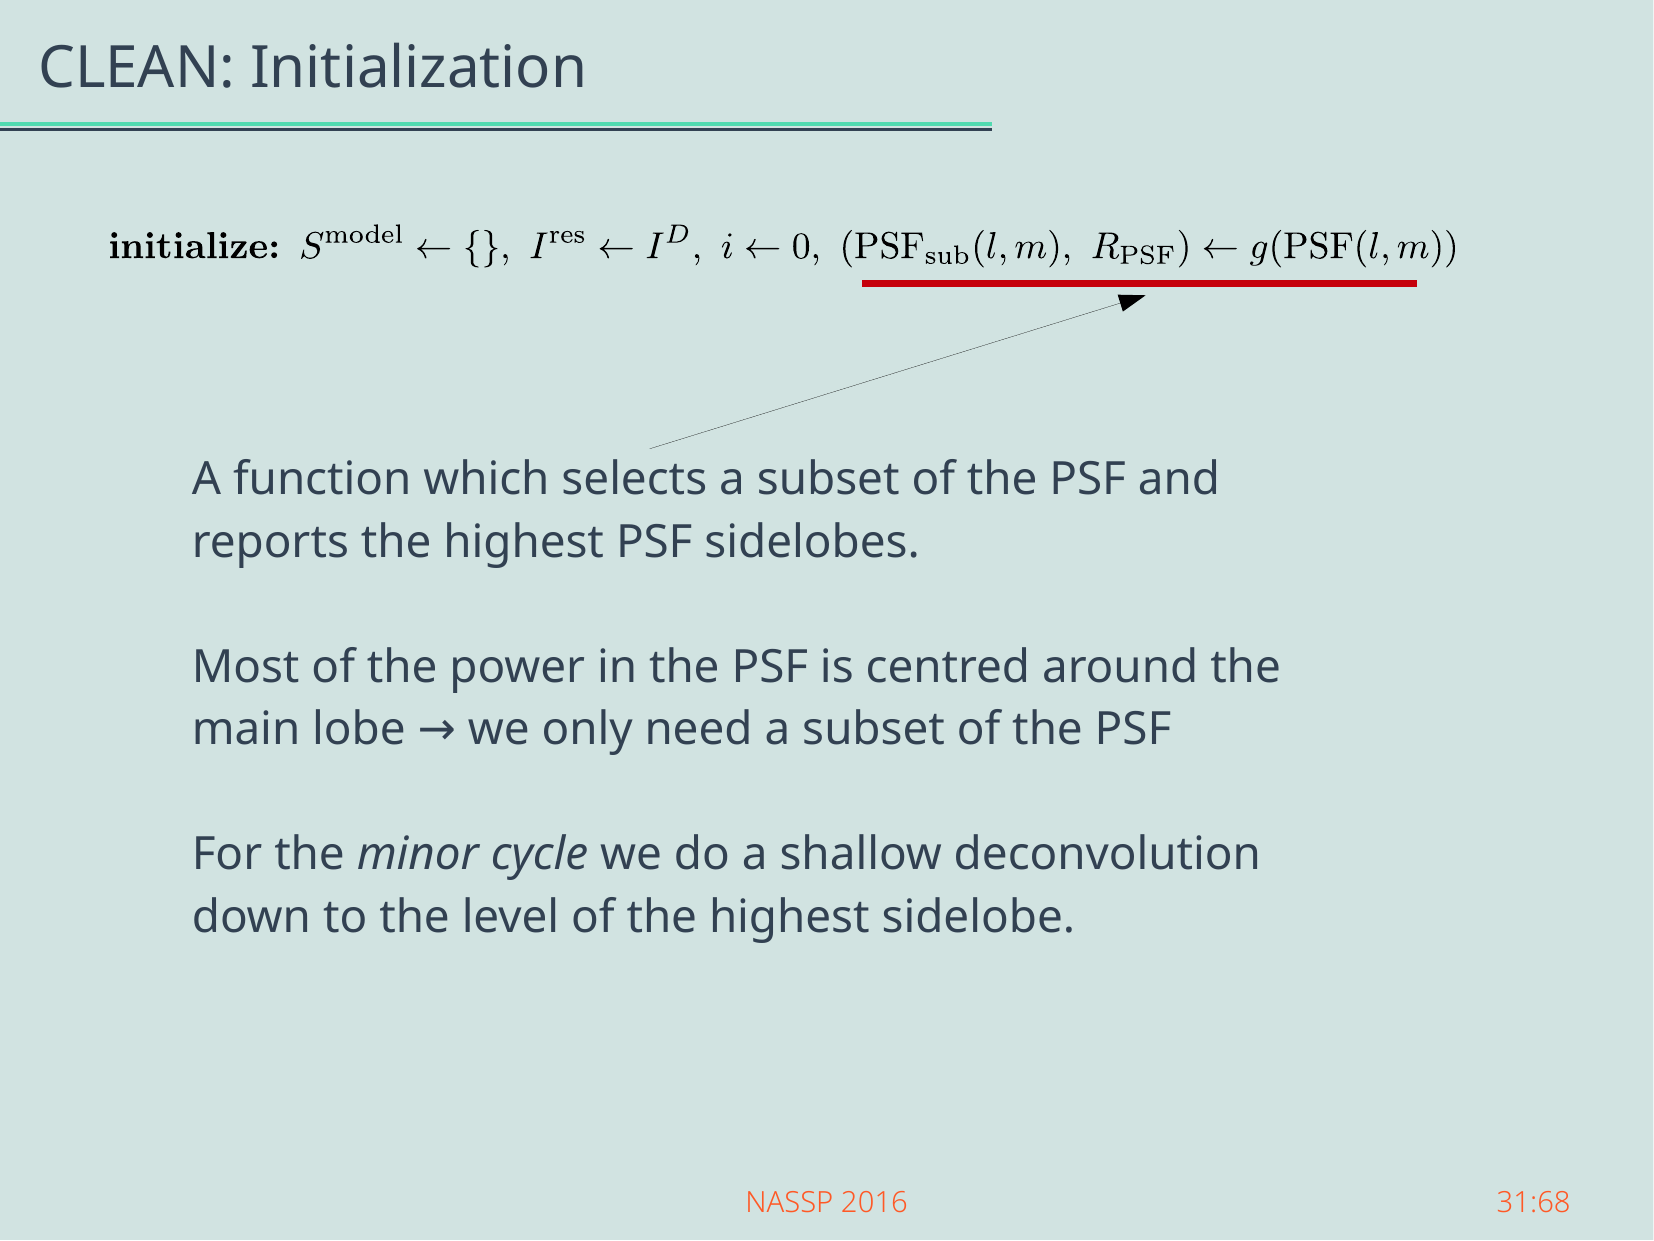

CLEAN: Initialization
A function which selects a subset of the PSF and reports the highest PSF sidelobes.
Most of the power in the PSF is centred around the main lobe → we only need a subset of the PSF
For the minor cycle we do a shallow deconvolution down to the level of the highest sidelobe.
NASSP 2016
31